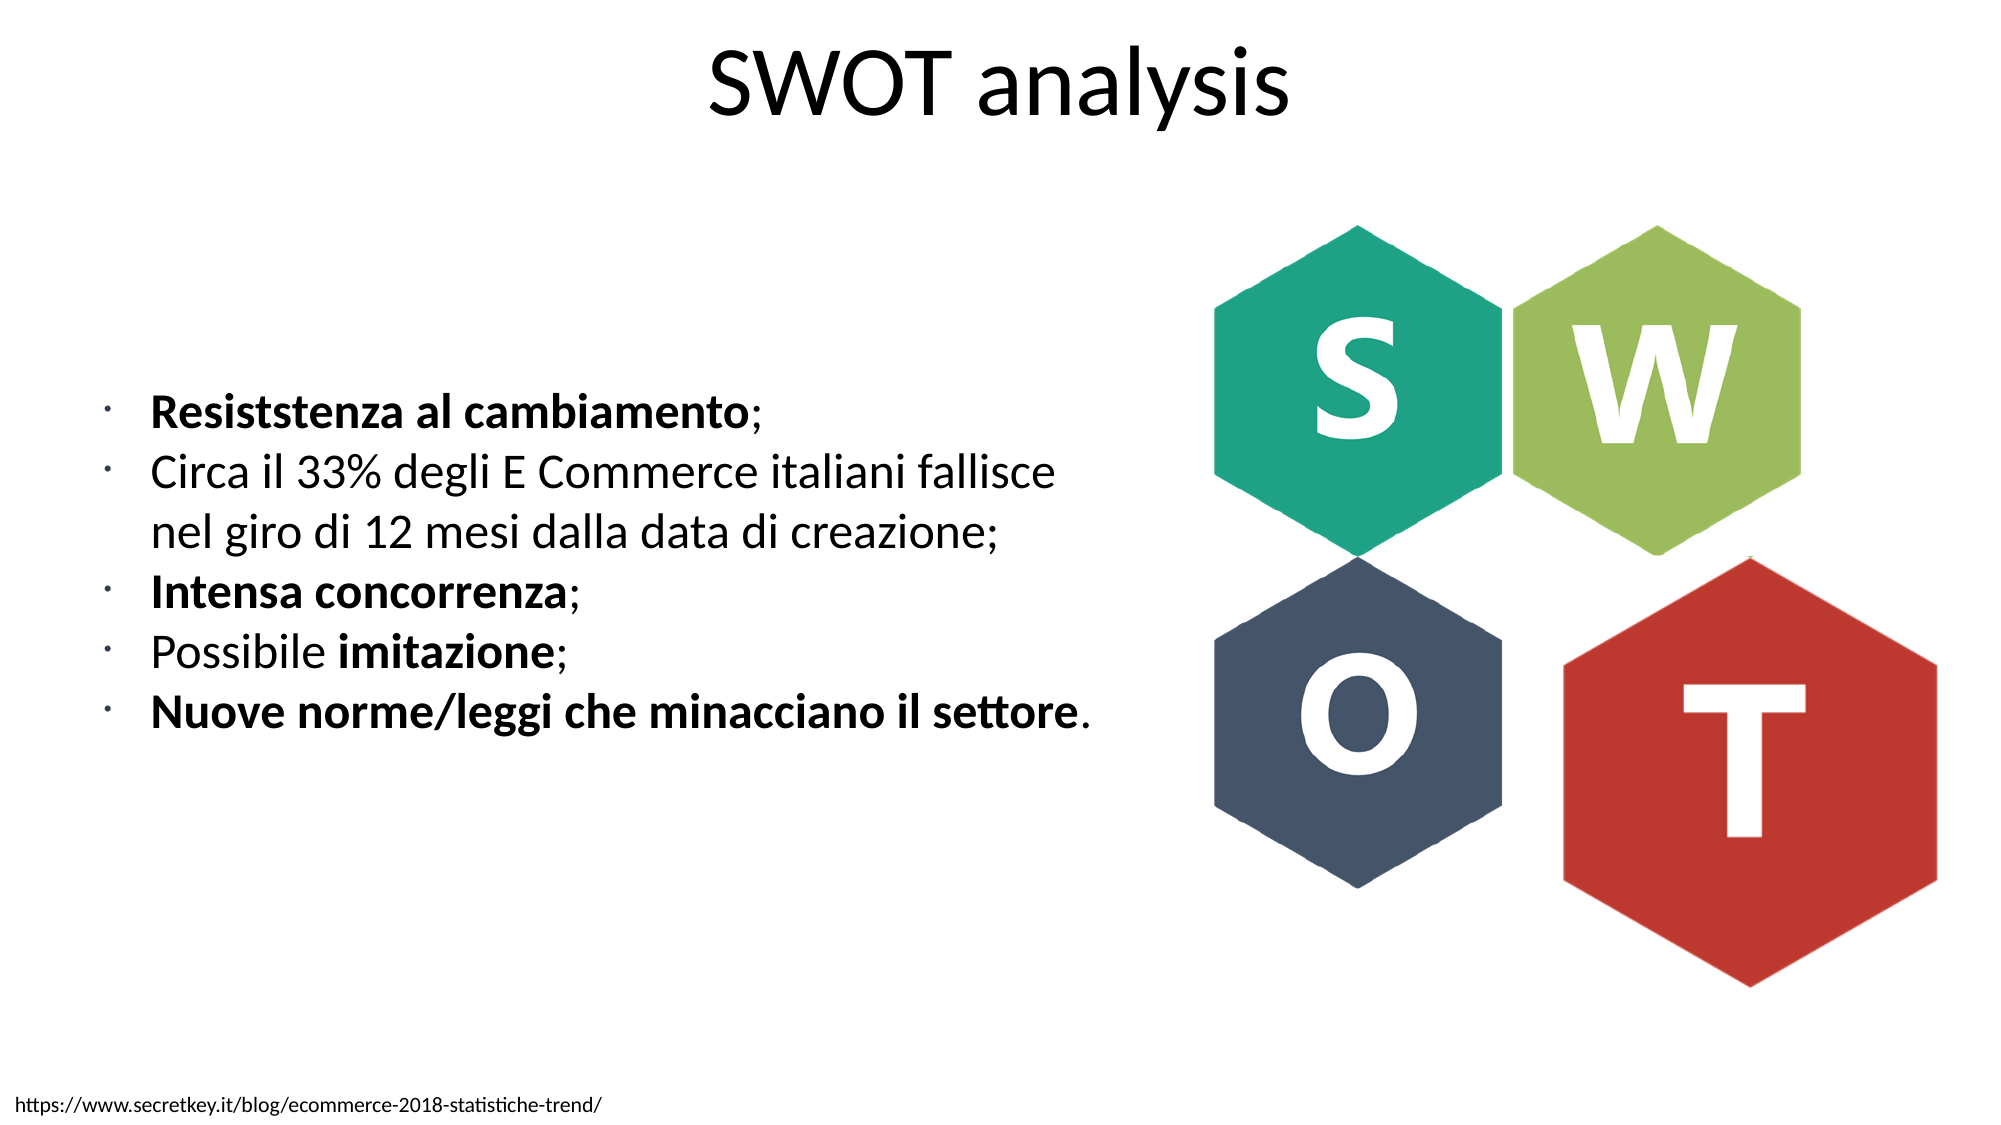

SWOT analysis
Resiststenza al cambiamento;
Circa il 33% degli E Commerce italiani fallisce nel giro di 12 mesi dalla data di creazione;
Intensa concorrenza;
Possibile imitazione;
Nuove norme/leggi che minacciano il settore.
https://www.secretkey.it/blog/ecommerce-2018-statistiche-trend/